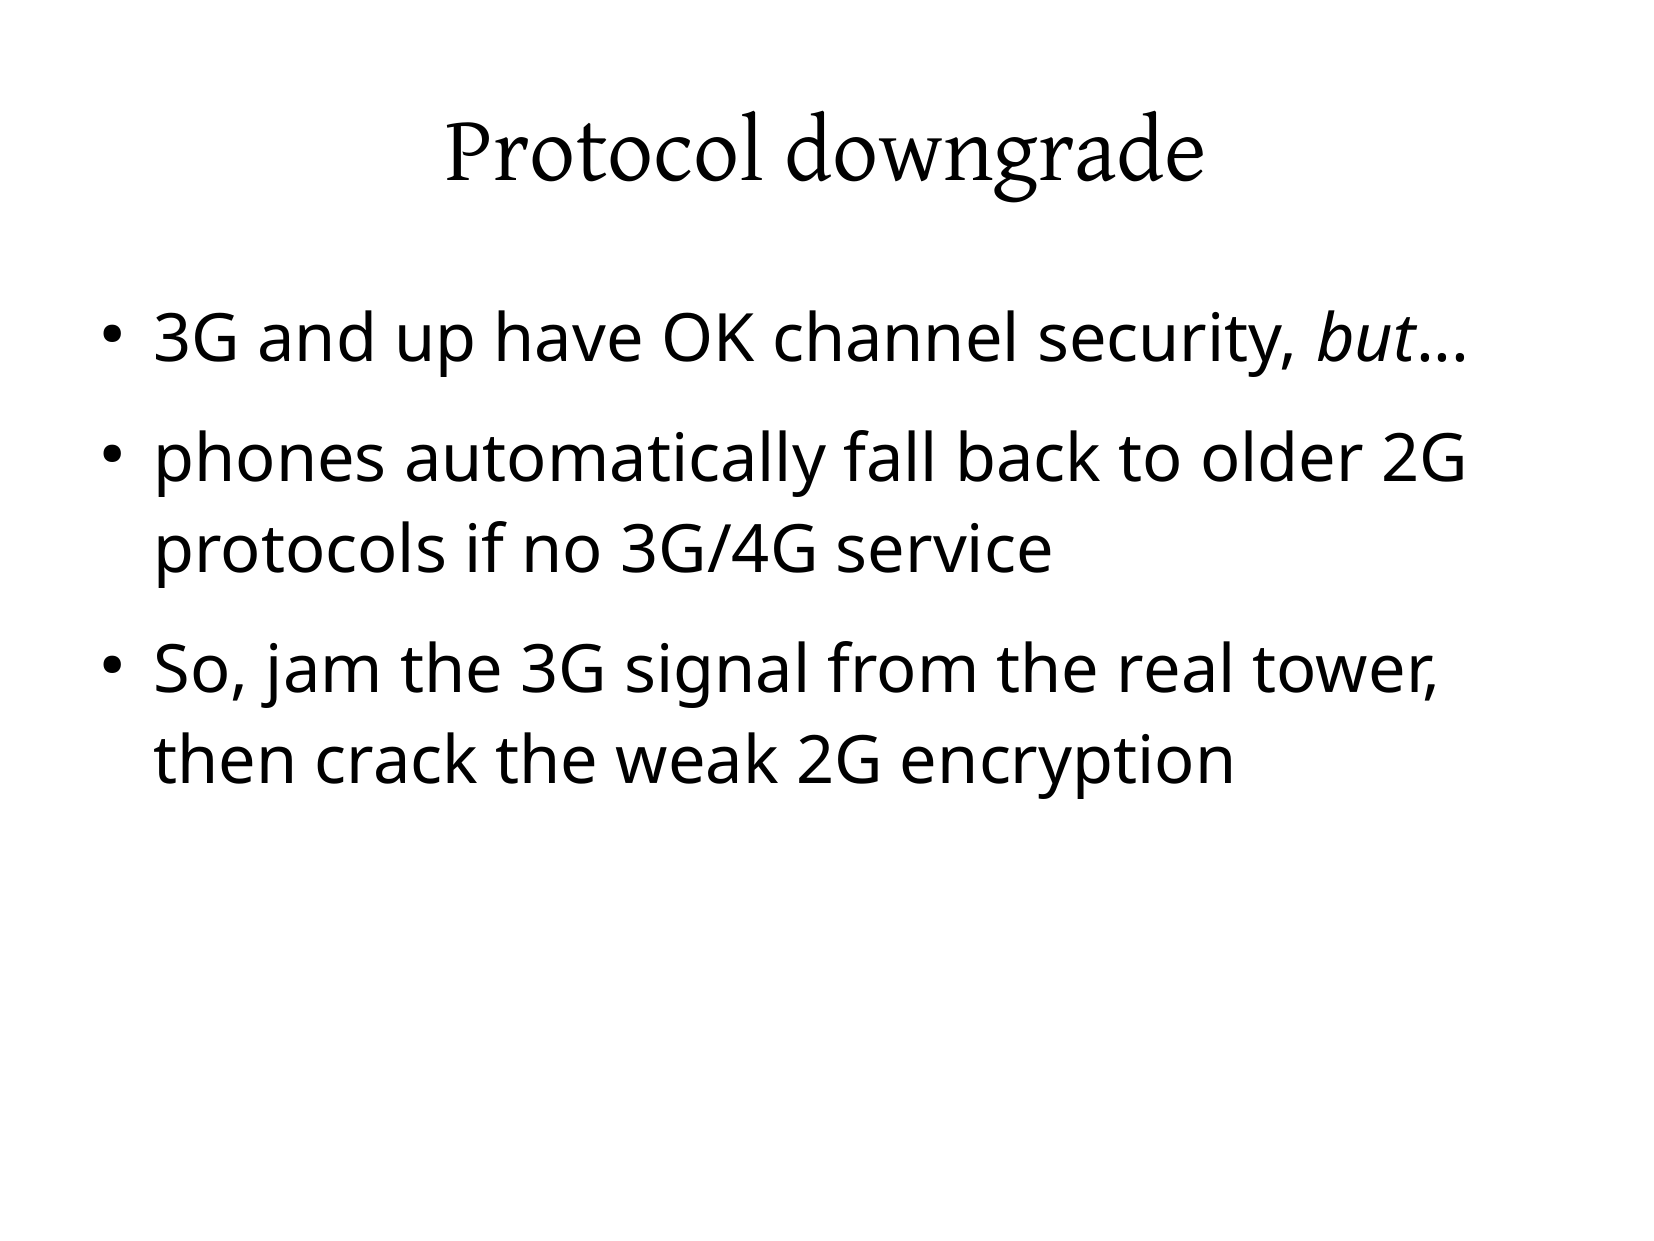

# Protocol downgrade
3G and up have OK channel security, but...
phones automatically fall back to older 2G protocols if no 3G/4G service
So, jam the 3G signal from the real tower, then crack the weak 2G encryption